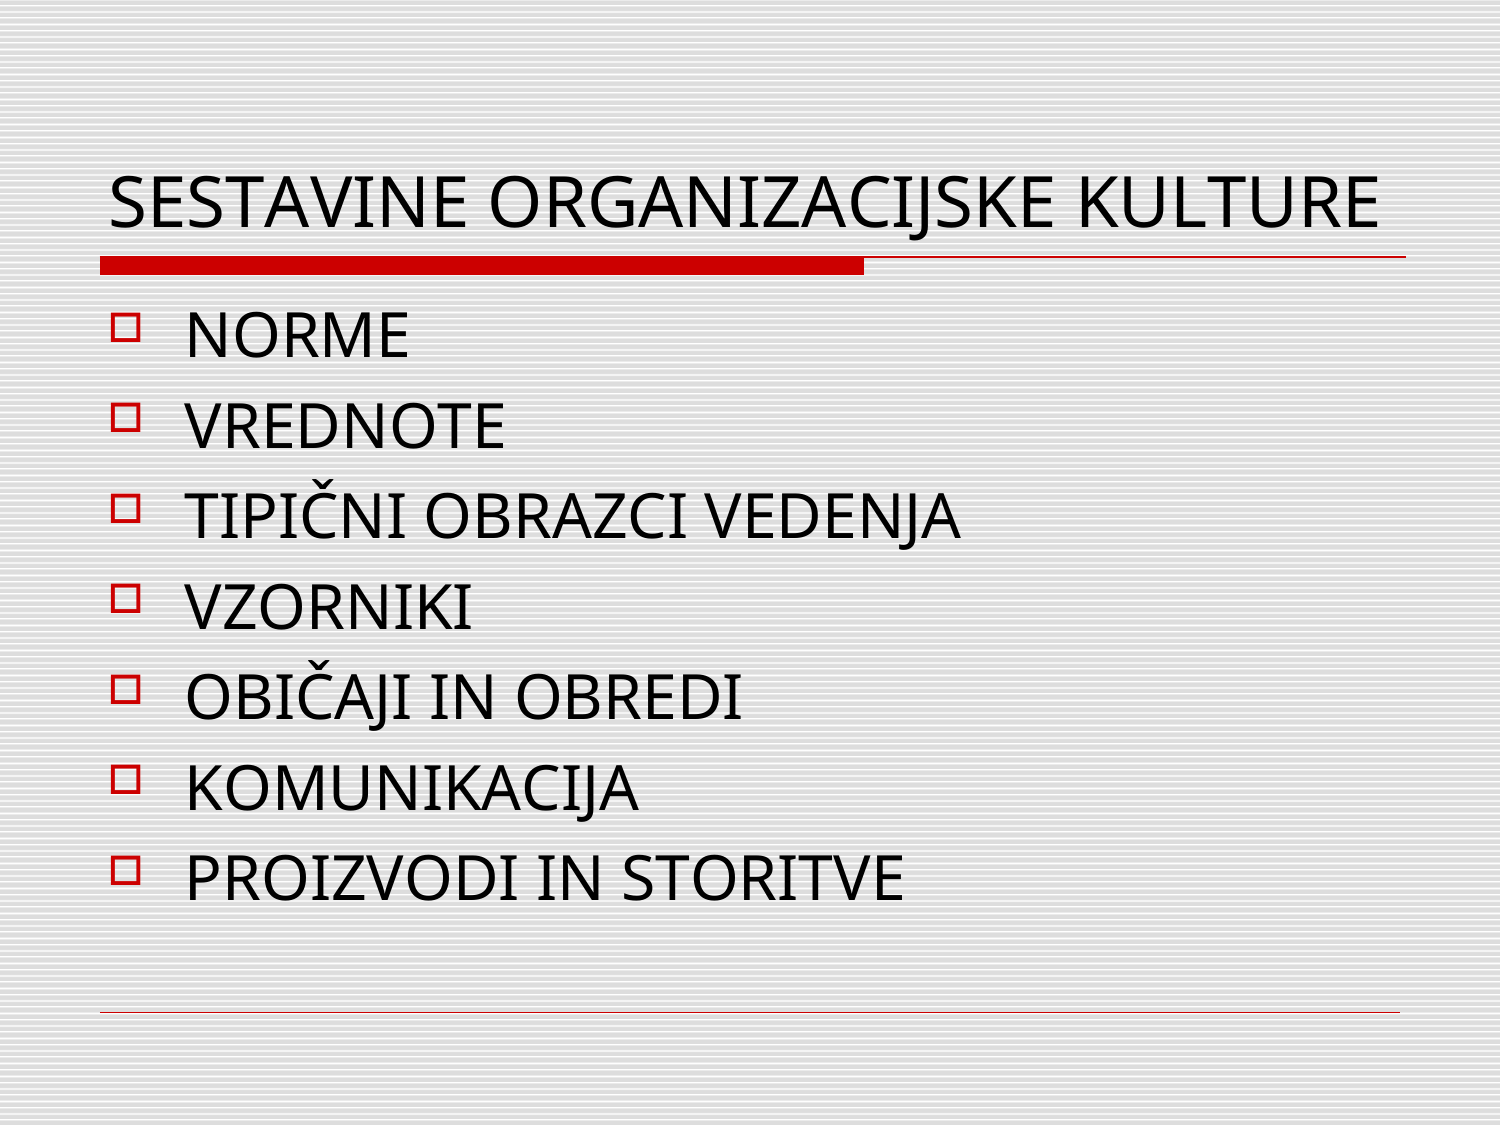

# SESTAVINE ORGANIZACIJSKE KULTURE
NORME
VREDNOTE
TIPIČNI OBRAZCI VEDENJA
VZORNIKI
OBIČAJI IN OBREDI
KOMUNIKACIJA
PROIZVODI IN STORITVE